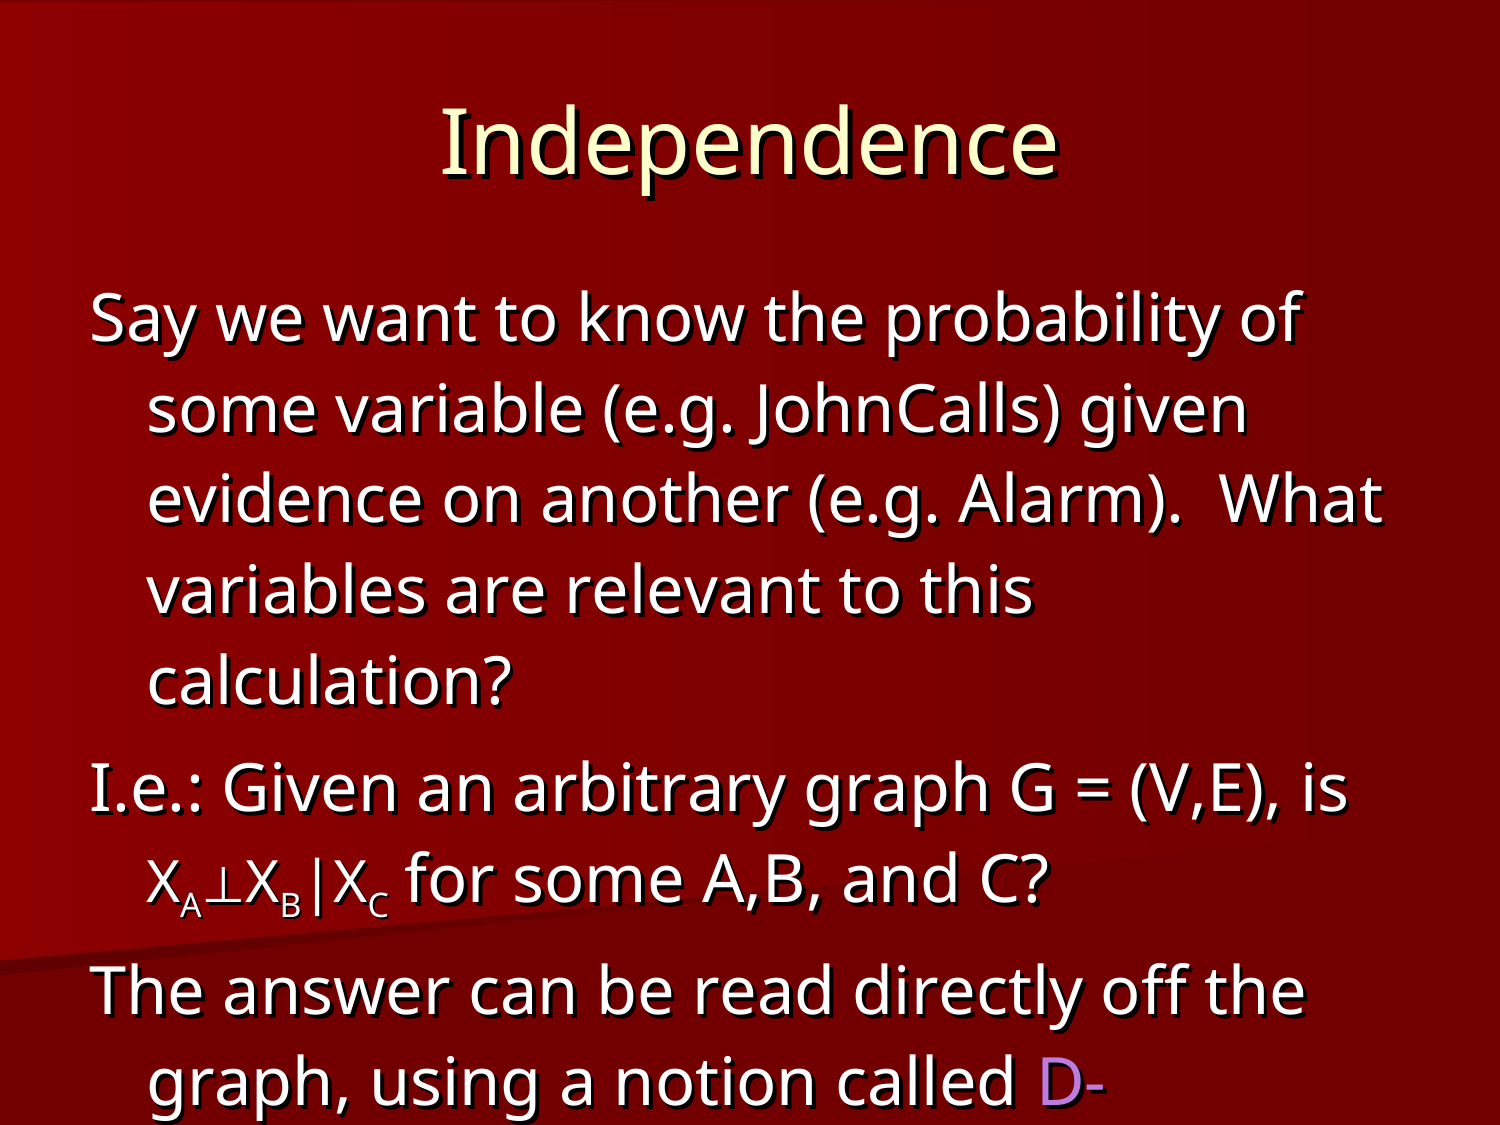

# Independence
Say we want to know the probability of some variable (e.g. JohnCalls) given evidence on another (e.g. Alarm). What variables are relevant to this calculation?
I.e.: Given an arbitrary graph G = (V,E), is XA⊥XB|XC for some A,B, and C?
The answer can be read directly off the graph, using a notion called D-separation